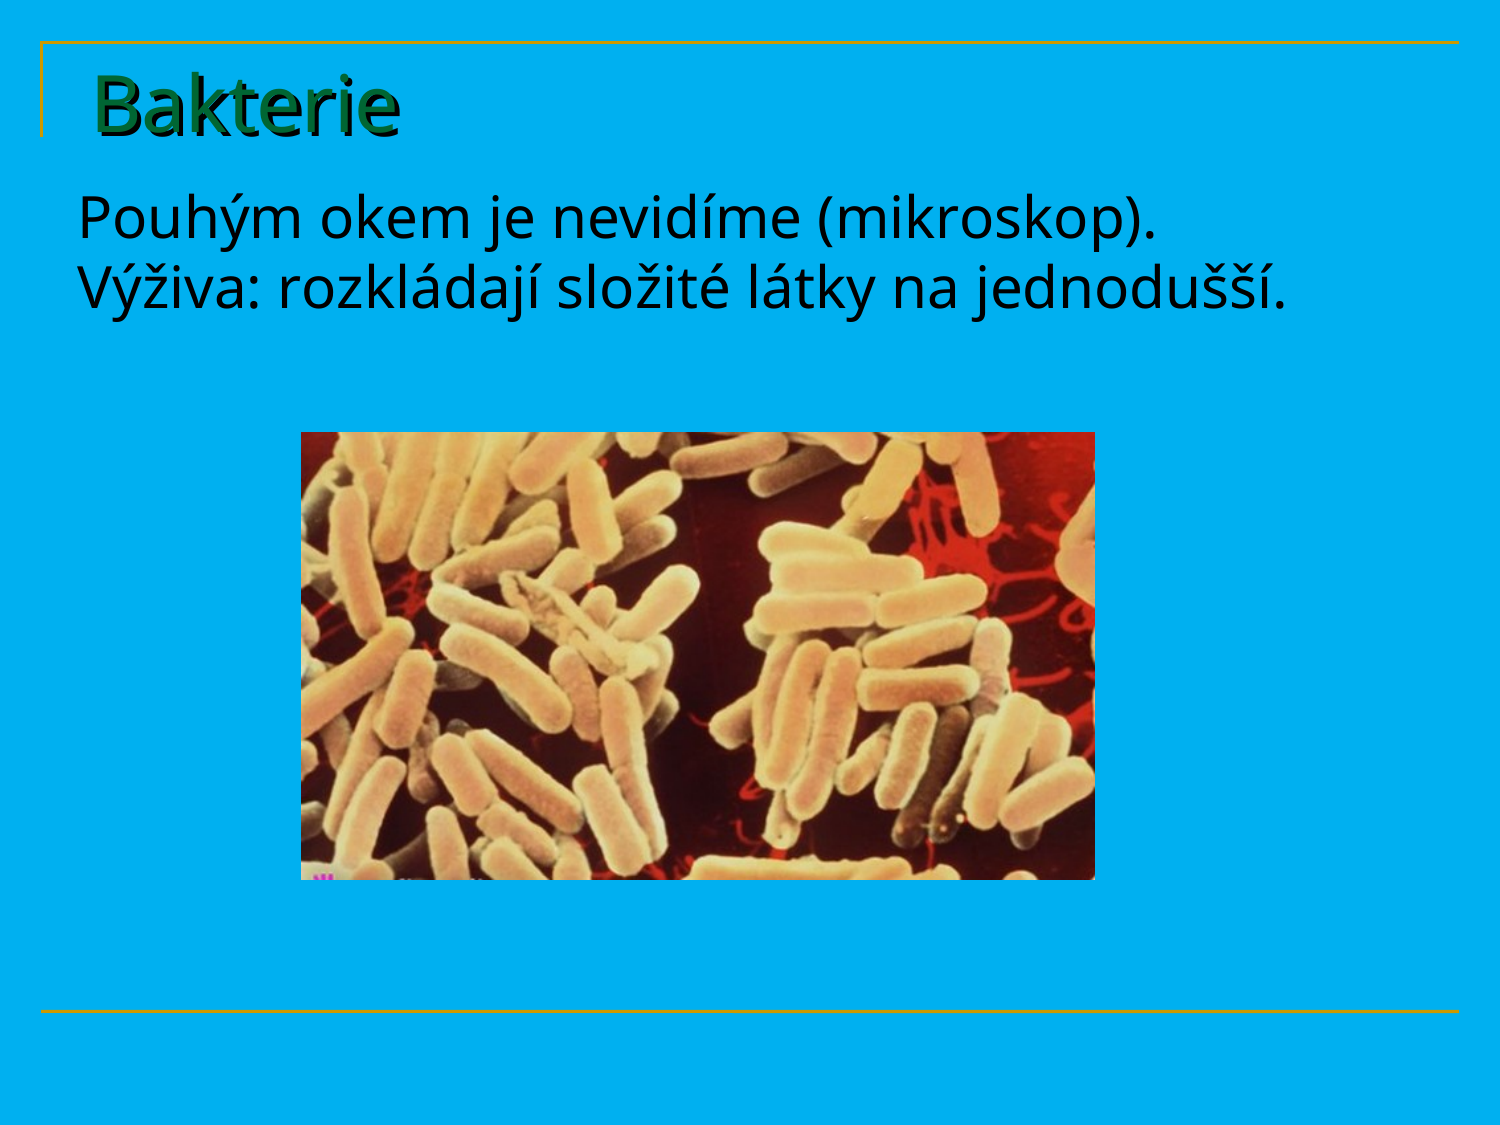

# Bakterie
Pouhým okem je nevidíme (mikroskop).
Výživa: rozkládají složité látky na jednodušší.